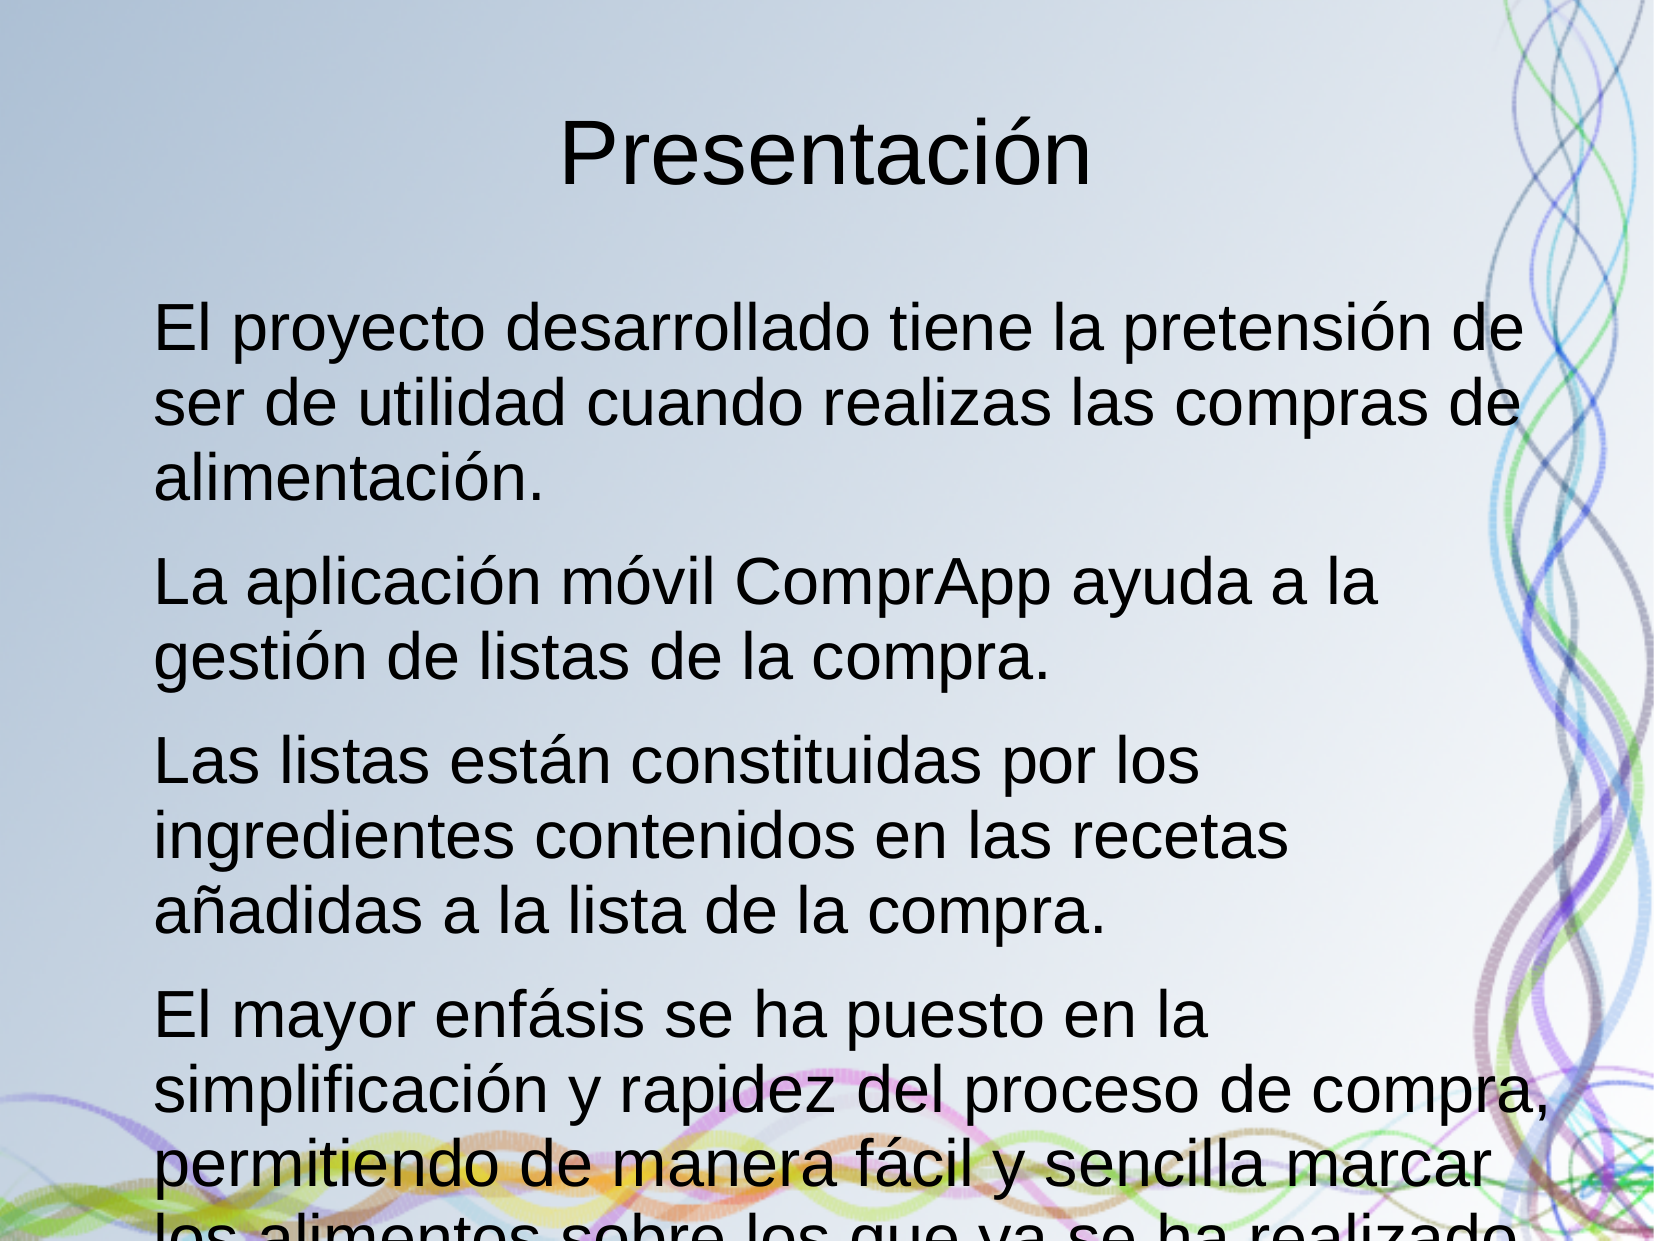

# Presentación
El proyecto desarrollado tiene la pretensión de ser de utilidad cuando realizas las compras de alimentación.
La aplicación móvil ComprApp ayuda a la gestión de listas de la compra.
Las listas están constituidas por los ingredientes contenidos en las recetas añadidas a la lista de la compra.
El mayor enfásis se ha puesto en la simplificación y rapidez del proceso de compra, permitiendo de manera fácil y sencilla marcar los alimentos sobre los que ya se ha realizado la compra.